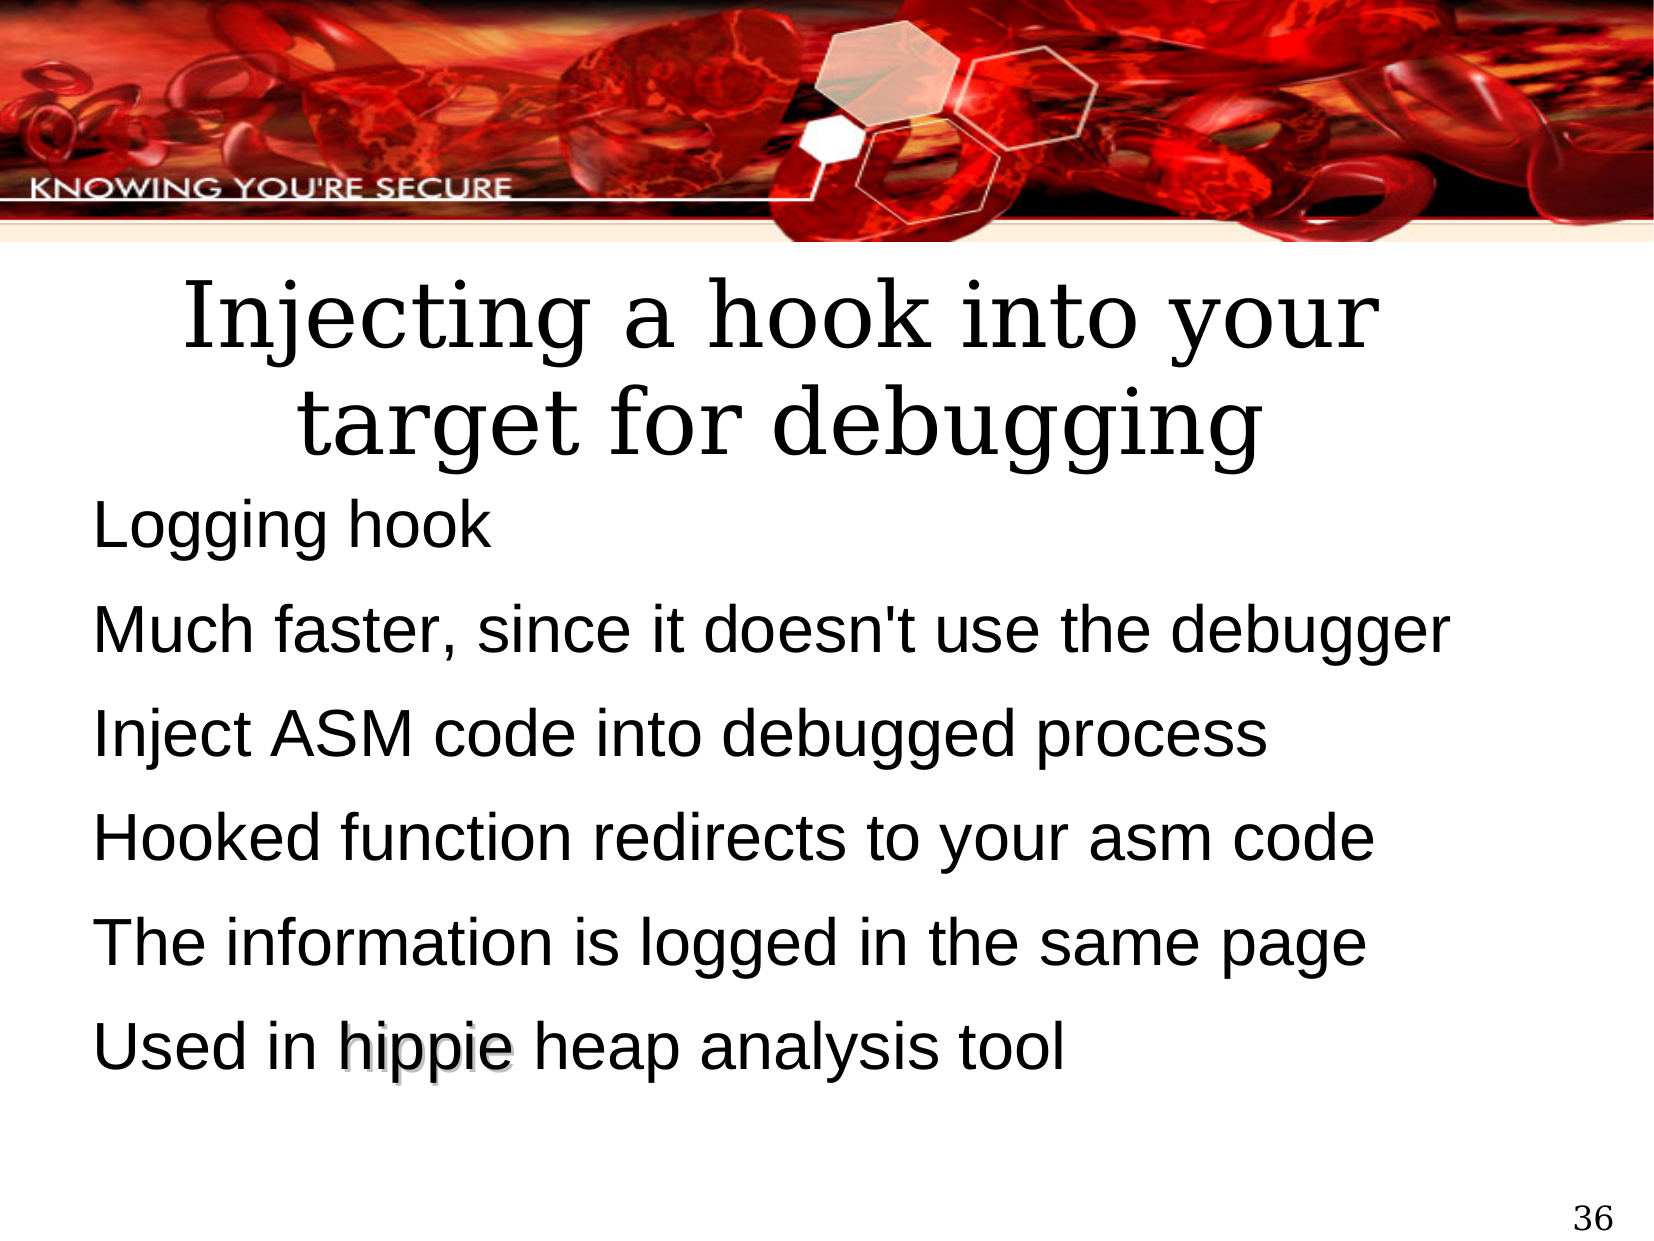

# Injecting a hook into your target for debugging
Logging hook
Much faster, since it doesn't use the debugger
Inject ASM code into debugged process
Hooked function redirects to your asm code
The information is logged in the same page
Used in hippie heap analysis tool